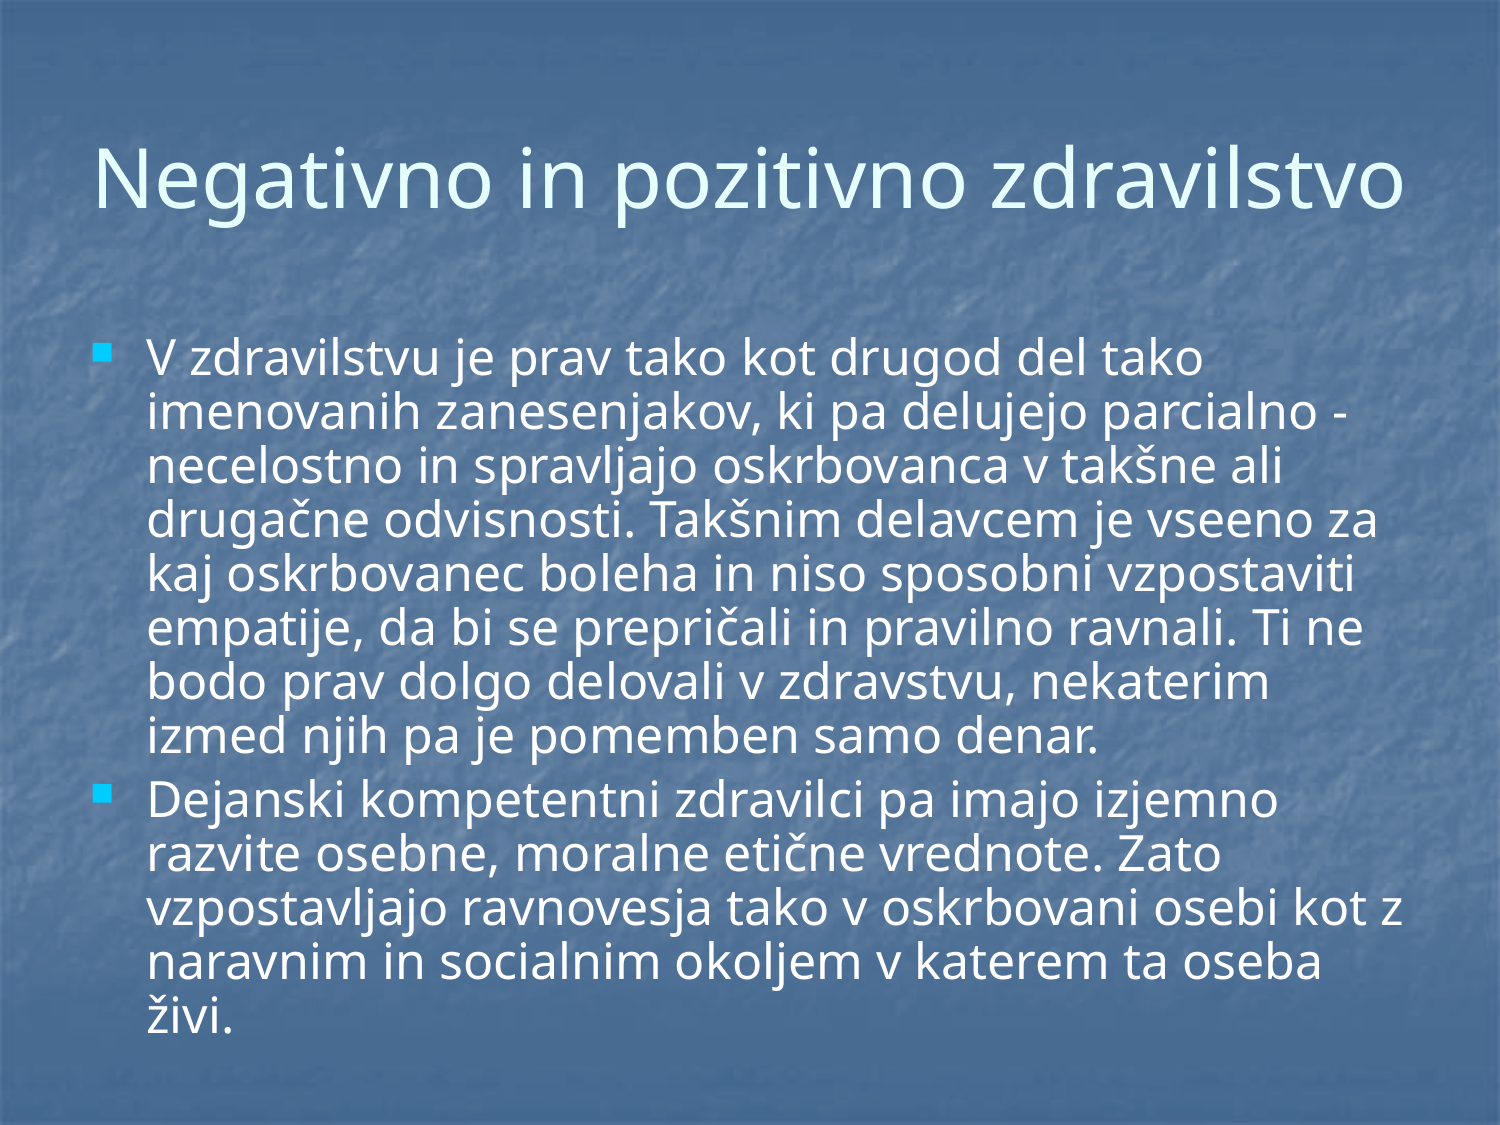

# Negativno in pozitivno zdravilstvo
V zdravilstvu je prav tako kot drugod del tako imenovanih zanesenjakov, ki pa delujejo parcialno - necelostno in spravljajo oskrbovanca v takšne ali drugačne odvisnosti. Takšnim delavcem je vseeno za kaj oskrbovanec boleha in niso sposobni vzpostaviti empatije, da bi se prepričali in pravilno ravnali. Ti ne bodo prav dolgo delovali v zdravstvu, nekaterim izmed njih pa je pomemben samo denar.
Dejanski kompetentni zdravilci pa imajo izjemno razvite osebne, moralne etične vrednote. Zato vzpostavljajo ravnovesja tako v oskrbovani osebi kot z naravnim in socialnim okoljem v katerem ta oseba živi.